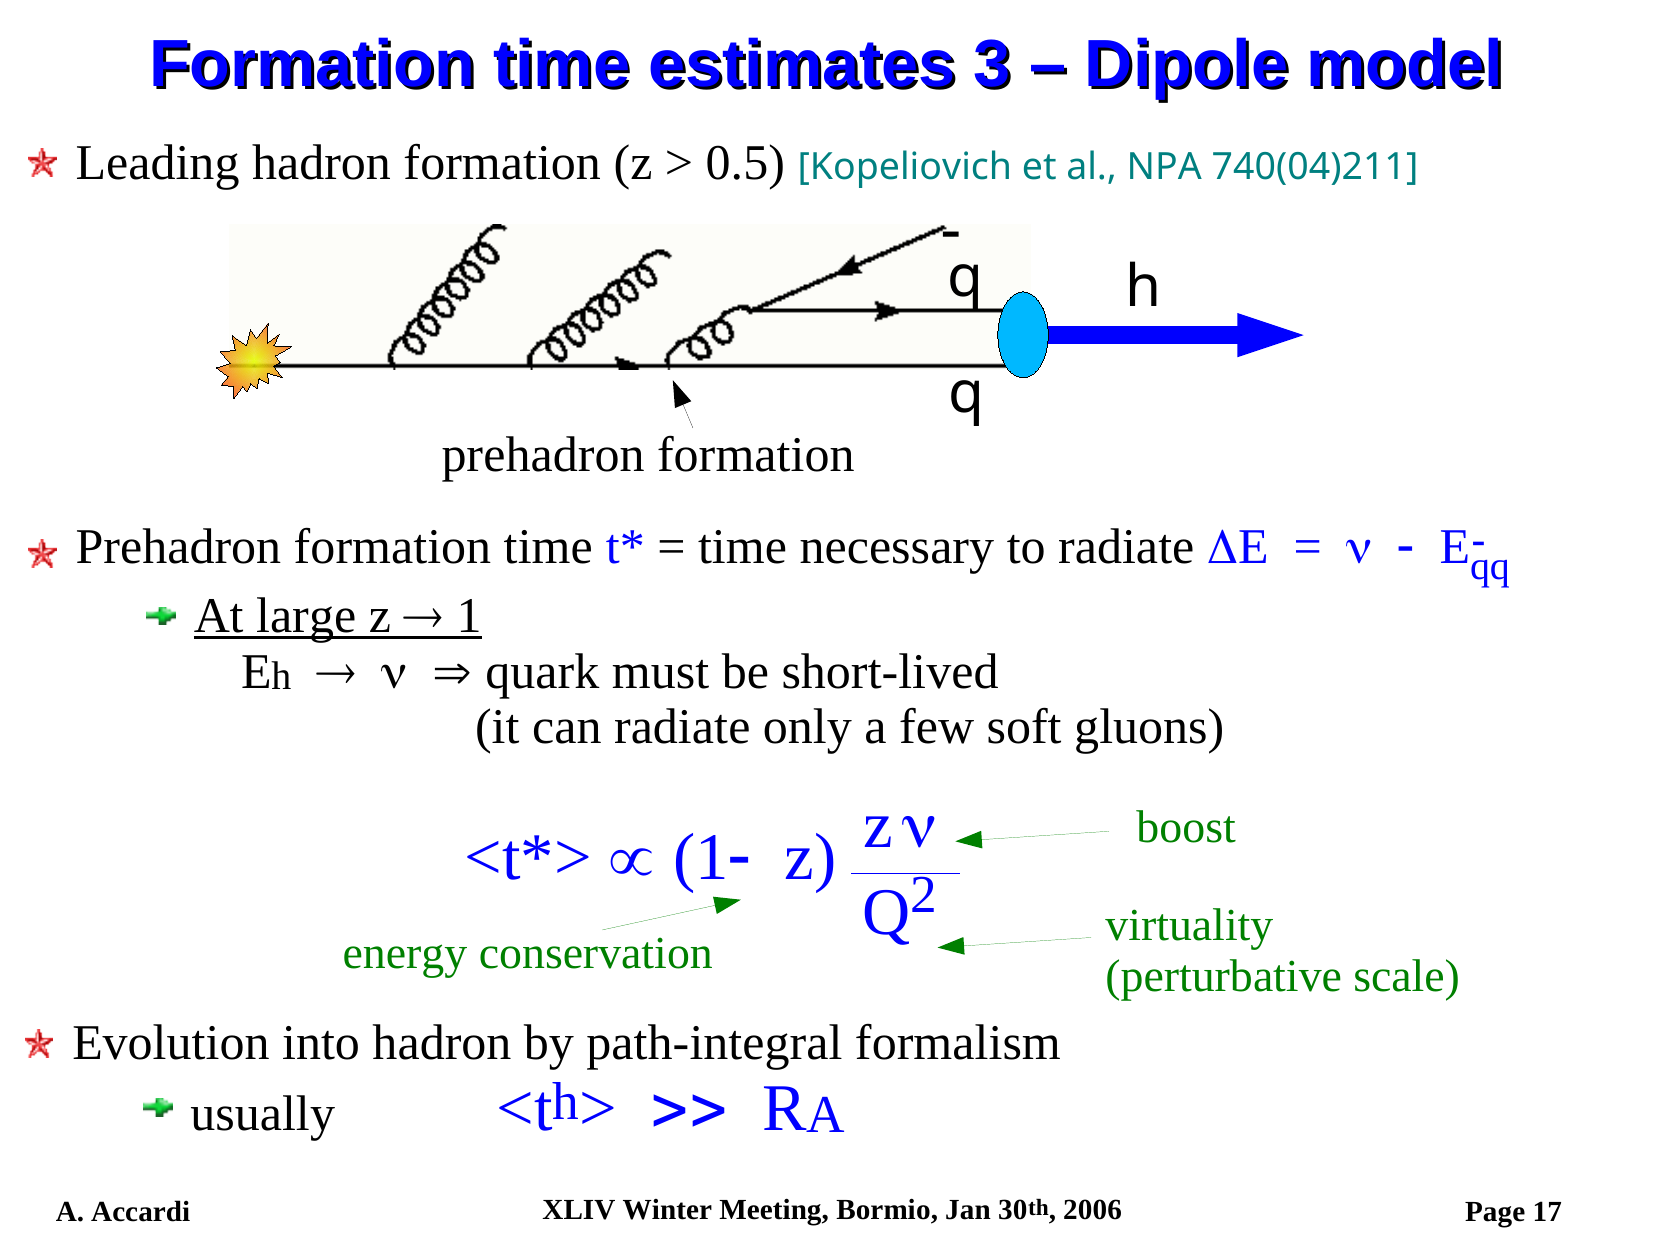

Formation time estimates 3 – Dipole model
Leading hadron formation (z > 0.5) [Kopeliovich et al., NPA 740(04)211]
-
q
h
q
prehadron formation
-
Prehadron formation time t* = time necessary to radiate DE = n - Eqq
At large z  1
Eh  n  quark must be short-lived
			 (it can radiate only a few soft gluons)
z n
 <t*>  (1- z)
Q2
boost
virtuality
(perturbative scale)
energy conservation
Evolution into hadron by path-integral formalism
usually 		 <th> >> RA
A. Accardi
XLIV Winter Meeting, Bormio, Jan 30th, 2006
Page